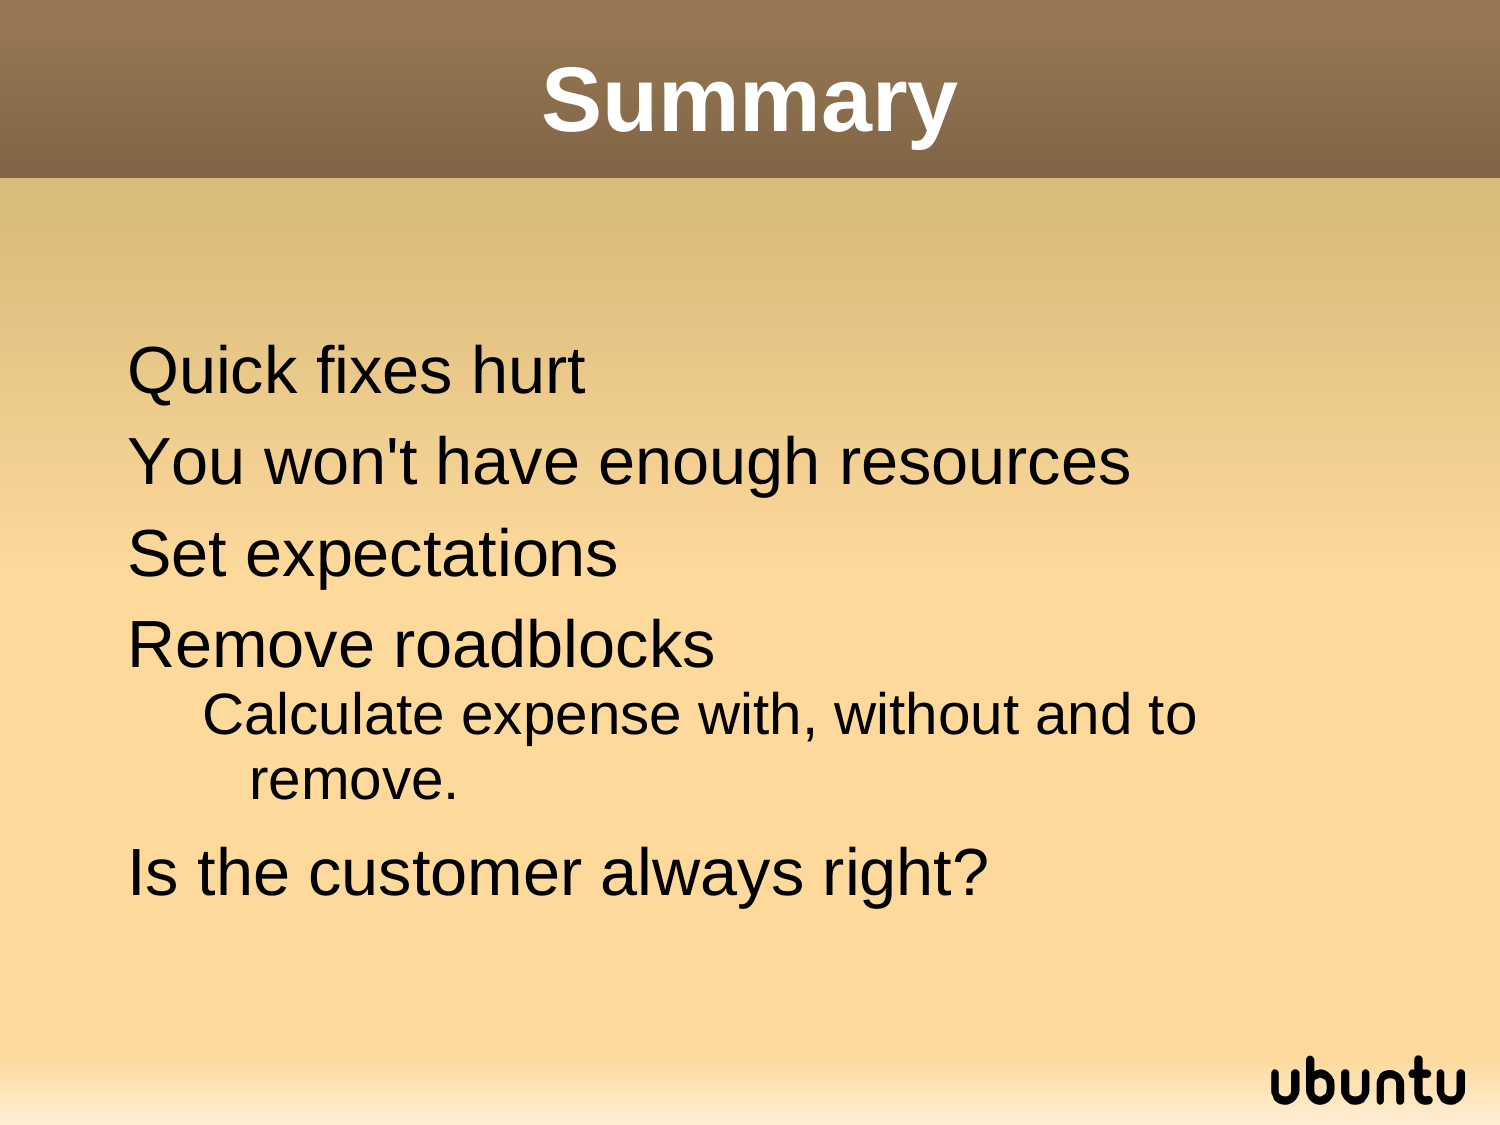

# Summary
Quick fixes hurt
You won't have enough resources
Set expectations
Remove roadblocks
Calculate expense with, without and to remove.
Is the customer always right?